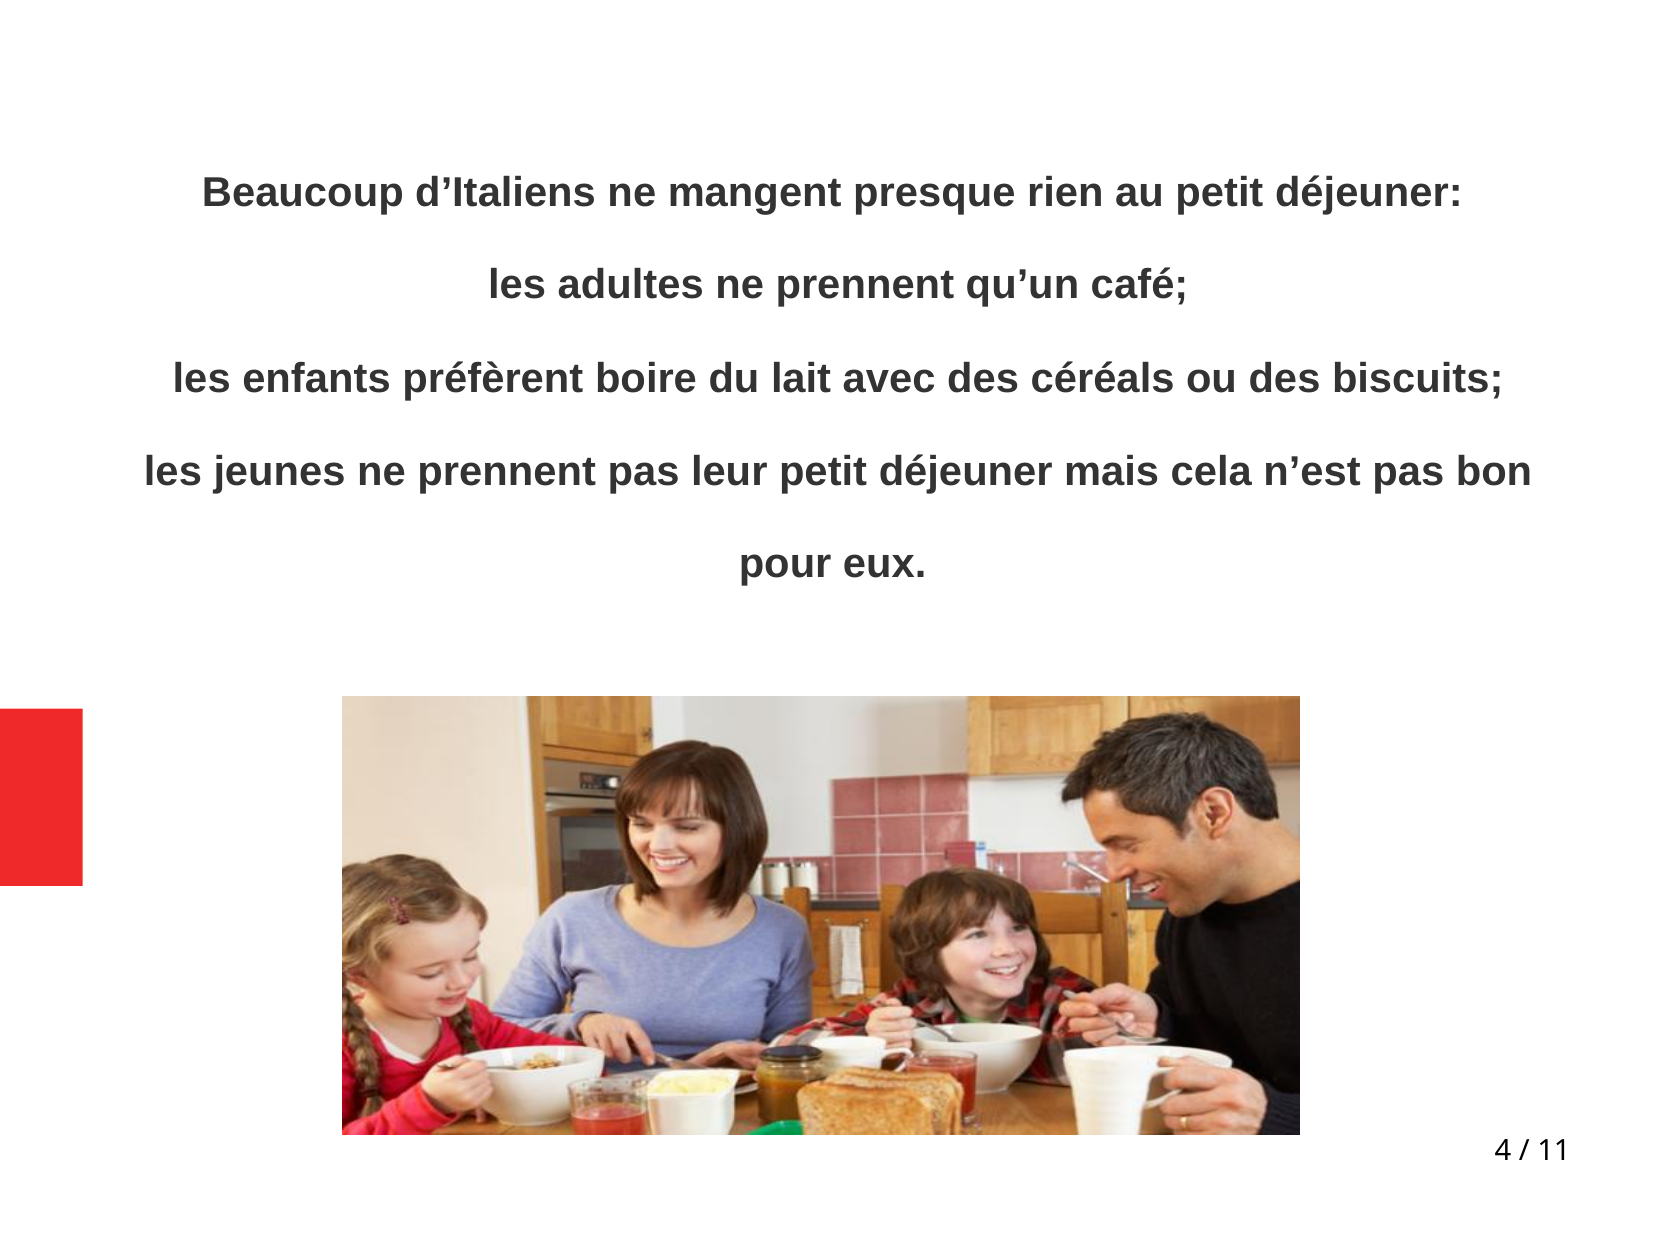

# Beaucoup d’Italiens ne mangent presque rien au petit déjeuner: les adultes ne prennent qu’un café; les enfants préfèrent boire du lait avec des céréals ou des biscuits; les jeunes ne prennent pas leur petit déjeuner mais cela n’est pas bon pour eux.
4